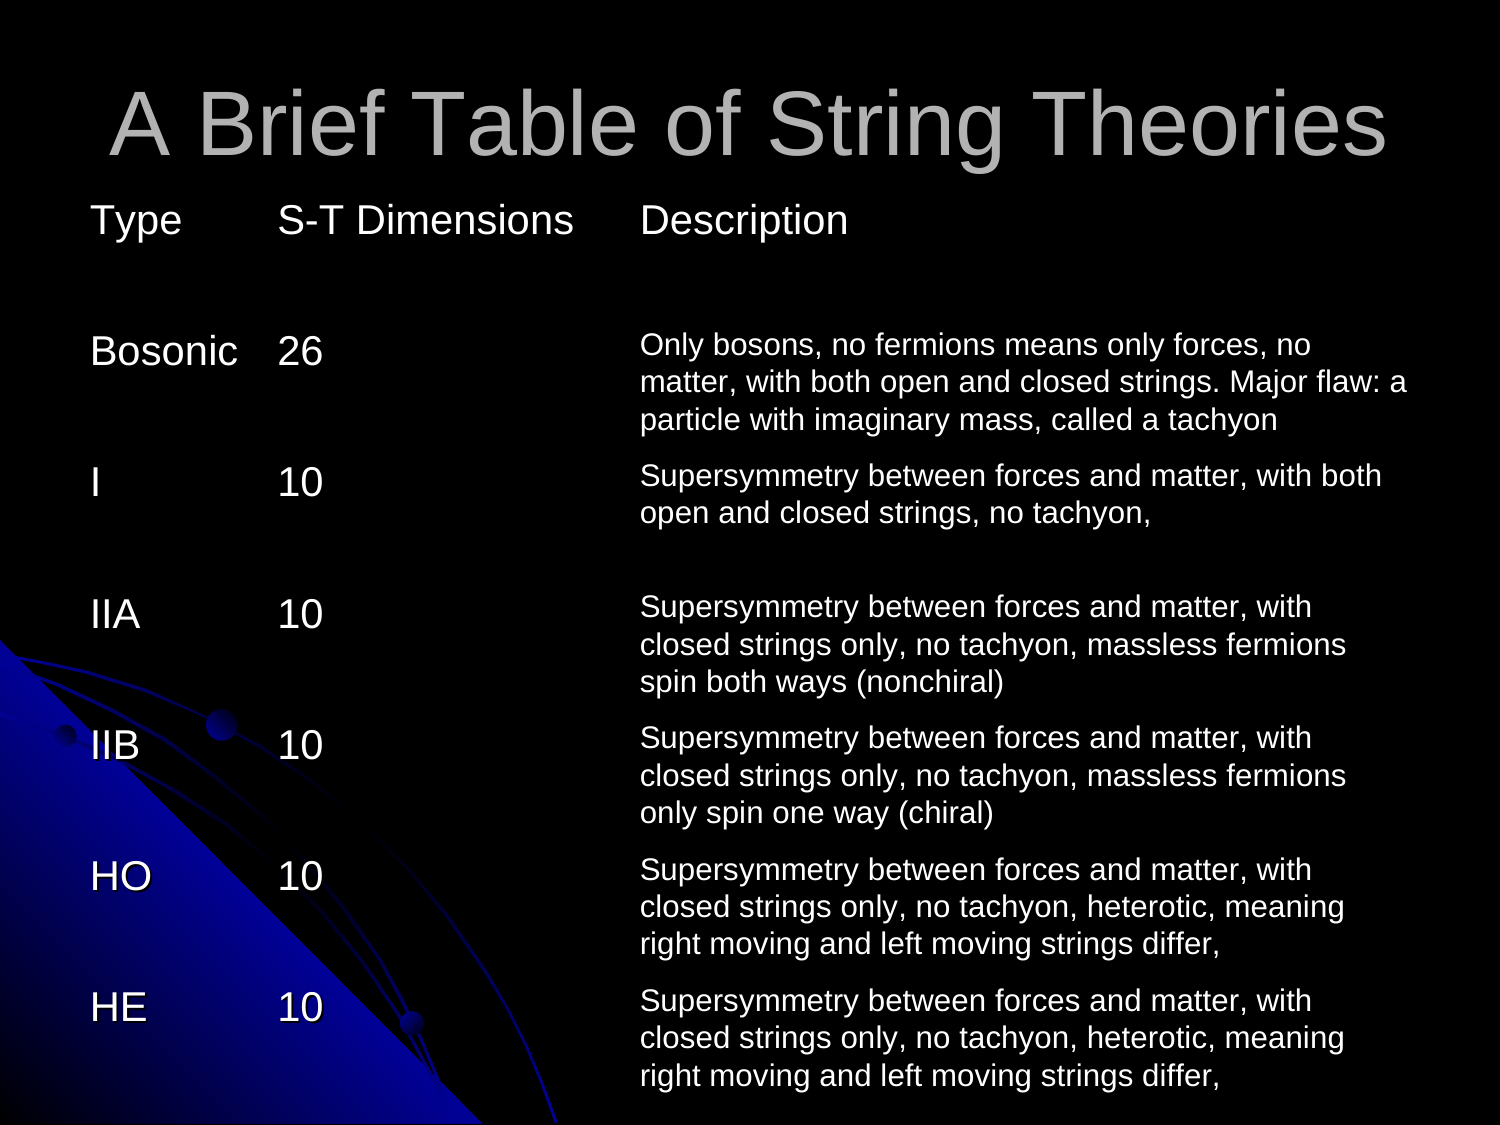

# A Brief Table of String Theories
| Type | S-T Dimensions | Description |
| --- | --- | --- |
| Bosonic | 26 | Only bosons, no fermions means only forces, no matter, with both open and closed strings. Major flaw: a particle with imaginary mass, called a tachyon |
| I | 10 | Supersymmetry between forces and matter, with both open and closed strings, no tachyon, |
| IIA | 10 | Supersymmetry between forces and matter, with closed strings only, no tachyon, massless fermions spin both ways (nonchiral) |
| IIB | 10 | Supersymmetry between forces and matter, with closed strings only, no tachyon, massless fermions only spin one way (chiral) |
| HO | 10 | Supersymmetry between forces and matter, with closed strings only, no tachyon, heterotic, meaning right moving and left moving strings differ, |
| HE | 10 | Supersymmetry between forces and matter, with closed strings only, no tachyon, heterotic, meaning right moving and left moving strings differ, |